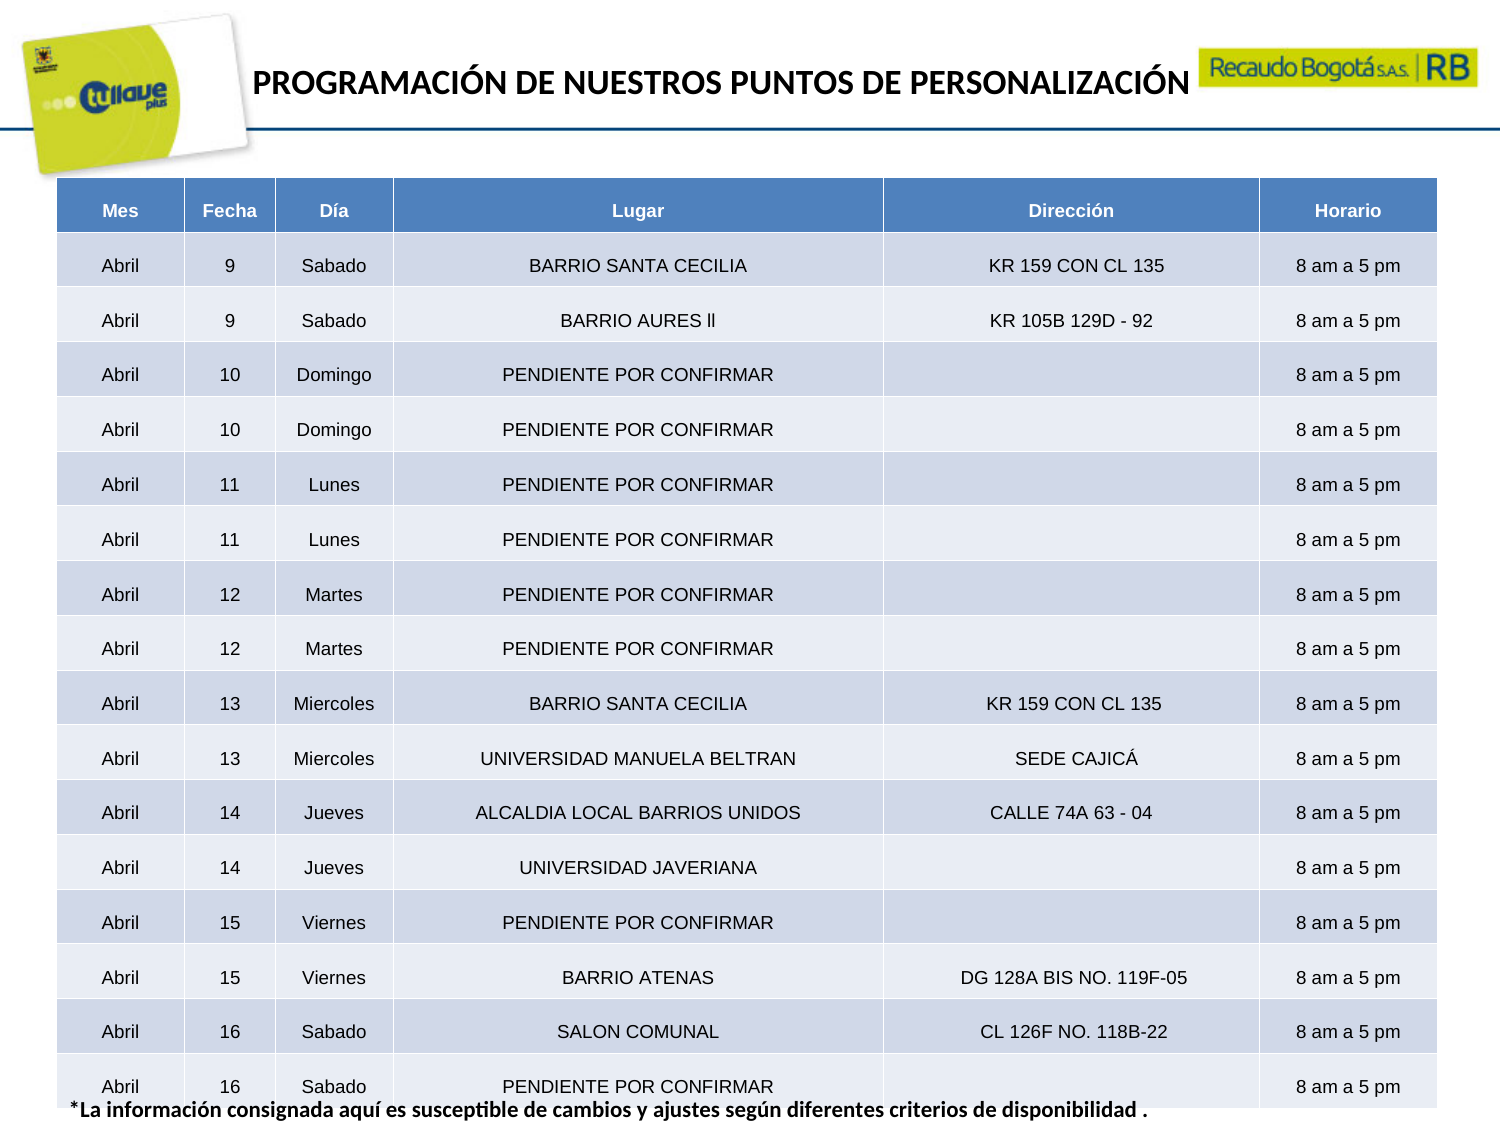

PROGRAMACIÓN DE NUESTROS PUNTOS DE PERSONALIZACIÓN
| Mes | Fecha | Día | Lugar | Dirección | Horario |
| --- | --- | --- | --- | --- | --- |
| Abril | 9 | Sabado | BARRIO SANTA CECILIA | KR 159 CON CL 135 | 8 am a 5 pm |
| Abril | 9 | Sabado | BARRIO AURES ll | KR 105B 129D - 92 | 8 am a 5 pm |
| Abril | 10 | Domingo | PENDIENTE POR CONFIRMAR | | 8 am a 5 pm |
| Abril | 10 | Domingo | PENDIENTE POR CONFIRMAR | | 8 am a 5 pm |
| Abril | 11 | Lunes | PENDIENTE POR CONFIRMAR | | 8 am a 5 pm |
| Abril | 11 | Lunes | PENDIENTE POR CONFIRMAR | | 8 am a 5 pm |
| Abril | 12 | Martes | PENDIENTE POR CONFIRMAR | | 8 am a 5 pm |
| Abril | 12 | Martes | PENDIENTE POR CONFIRMAR | | 8 am a 5 pm |
| Abril | 13 | Miercoles | BARRIO SANTA CECILIA | KR 159 CON CL 135 | 8 am a 5 pm |
| Abril | 13 | Miercoles | UNIVERSIDAD MANUELA BELTRAN | SEDE CAJICÁ | 8 am a 5 pm |
| Abril | 14 | Jueves | ALCALDIA LOCAL BARRIOS UNIDOS | CALLE 74A 63 - 04 | 8 am a 5 pm |
| Abril | 14 | Jueves | UNIVERSIDAD JAVERIANA | | 8 am a 5 pm |
| Abril | 15 | Viernes | PENDIENTE POR CONFIRMAR | | 8 am a 5 pm |
| Abril | 15 | Viernes | BARRIO ATENAS | DG 128A BIS NO. 119F-05 | 8 am a 5 pm |
| Abril | 16 | Sabado | SALON COMUNAL | CL 126F NO. 118B-22 | 8 am a 5 pm |
| Abril | 16 | Sabado | PENDIENTE POR CONFIRMAR | | 8 am a 5 pm |
*La información consignada aquí es susceptible de cambios y ajustes según diferentes criterios de disponibilidad .